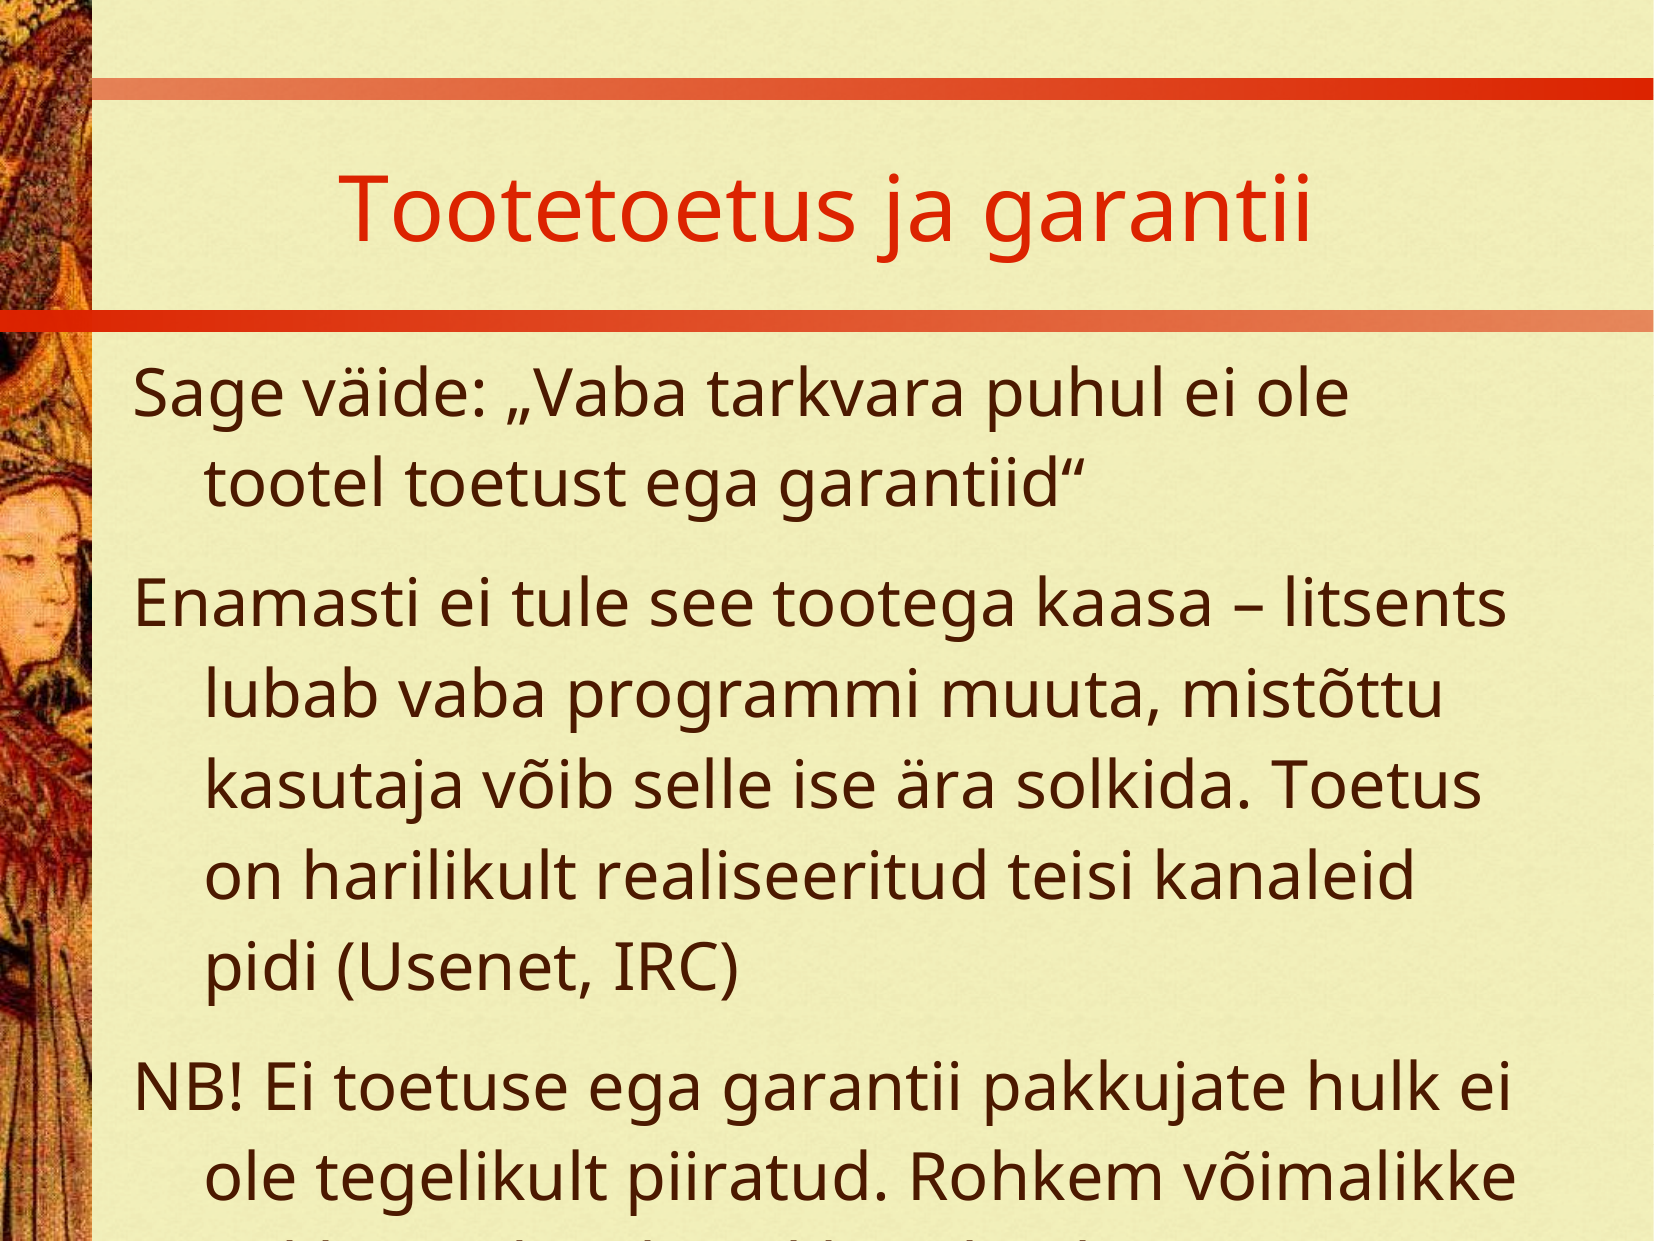

# Tootetoetus ja garantii
Sage väide: „Vaba tarkvara puhul ei ole tootel toetust ega garantiid“
Enamasti ei tule see tootega kaasa – litsents lubab vaba programmi muuta, mistõttu kasutaja võib selle ise ära solkida. Toetus on harilikult realiseeritud teisi kanaleid pidi (Usenet, IRC)
NB! Ei toetuse ega garantii pakkujate hulk ei ole tegelikult piiratud. Rohkem võimalikke pakku-jaid => kasulik tarbijale